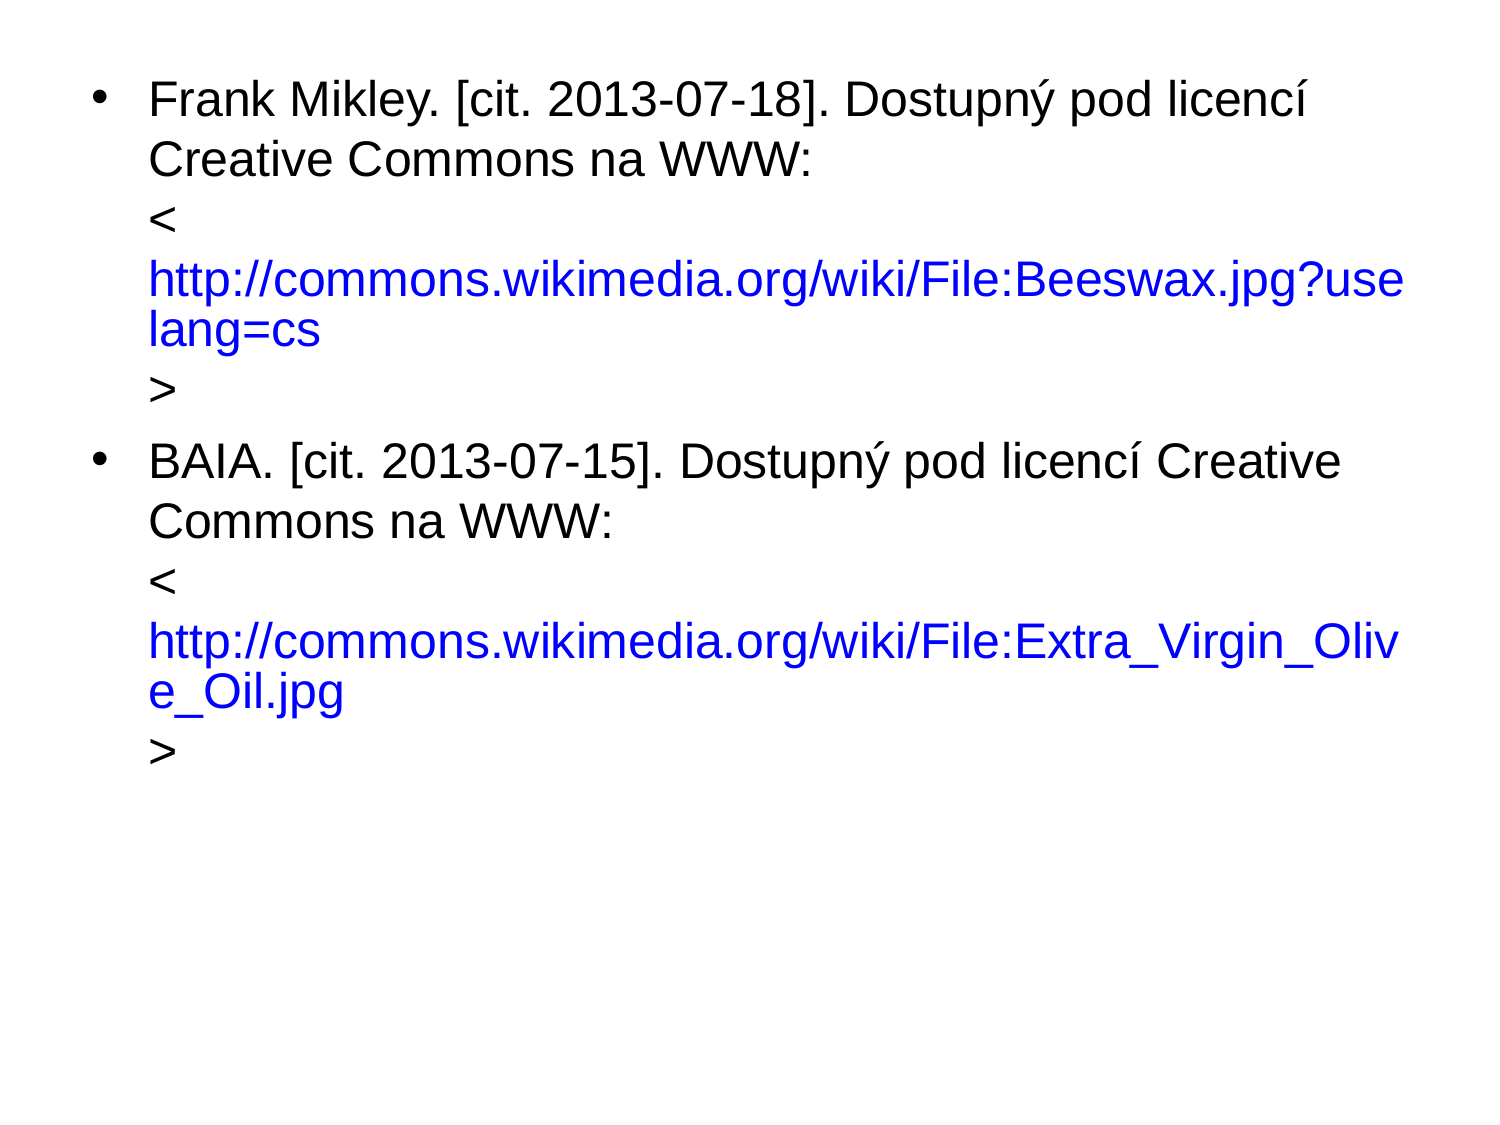

# Frank Mikley. [cit. 2013-07-18]. Dostupný pod licencí Creative Commons na WWW: <http://commons.wikimedia.org/wiki/File:Beeswax.jpg?uselang=cs>
BAIA. [cit. 2013-07-15]. Dostupný pod licencí Creative Commons na WWW:
<http://commons.wikimedia.org/wiki/File:Extra_Virgin_Olive_Oil.jpg>